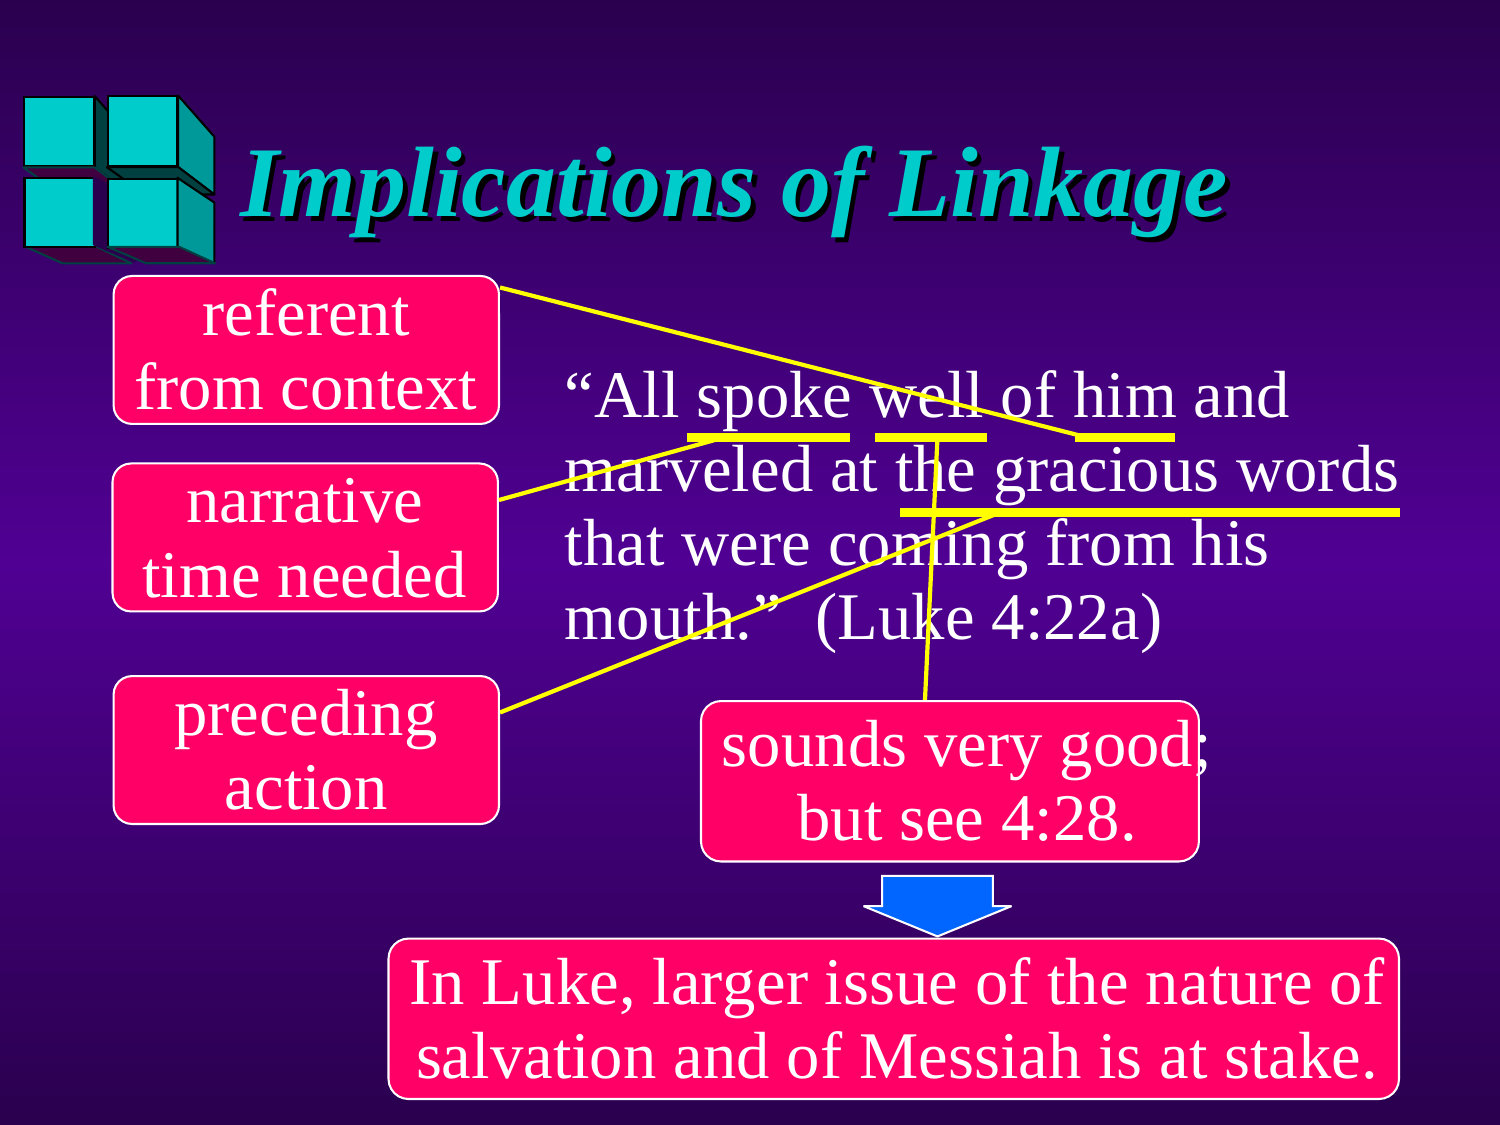

# Implications of Linkage
referent
from context
“All spoke well of him and marveled at the gracious words that were coming from his mouth.” (Luke 4:22a)
narrative
time needed
sounds very good;
but see 4:28.
preceding
action
In Luke, larger issue of the nature of
salvation and of Messiah is at stake.